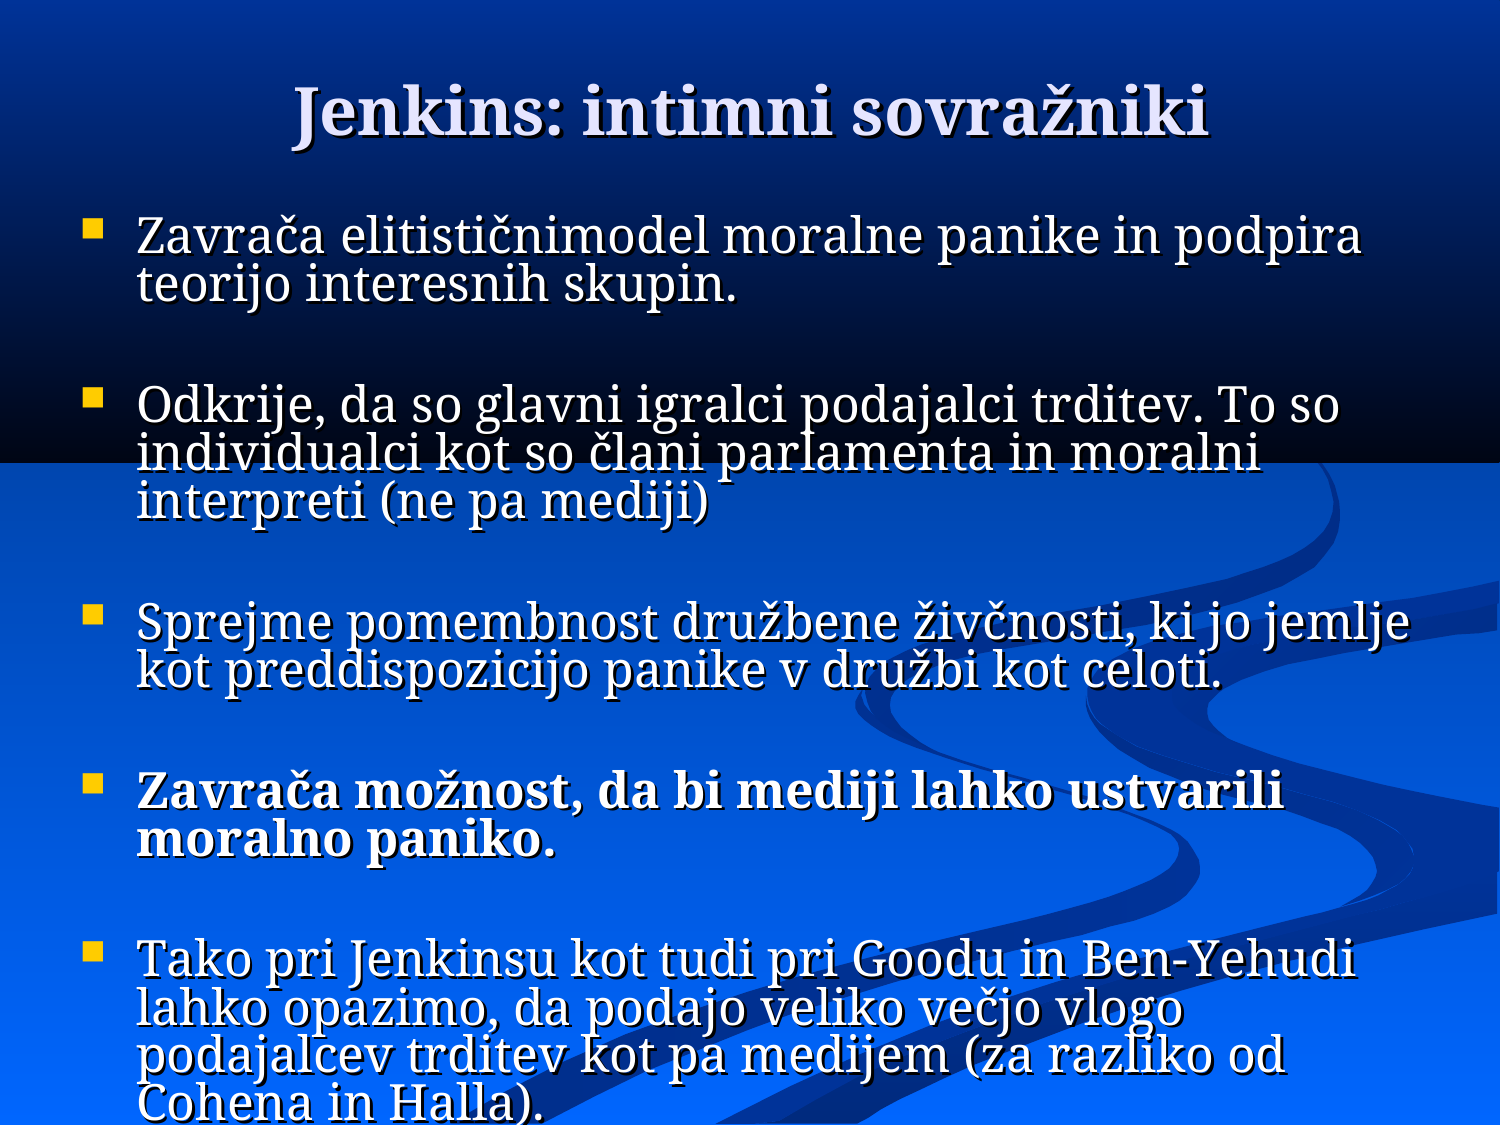

# Jenkins: intimni sovražniki
Zavrača elitističnimodel moralne panike in podpira teorijo interesnih skupin.
Odkrije, da so glavni igralci podajalci trditev. To so individualci kot so člani parlamenta in moralni interpreti (ne pa mediji)
Sprejme pomembnost družbene živčnosti, ki jo jemlje kot preddispozicijo panike v družbi kot celoti.
Zavrača možnost, da bi mediji lahko ustvarili moralno paniko.
Tako pri Jenkinsu kot tudi pri Goodu in Ben-Yehudi lahko opazimo, da podajo veliko večjo vlogo podajalcev trditev kot pa medijem (za razliko od Cohena in Halla).